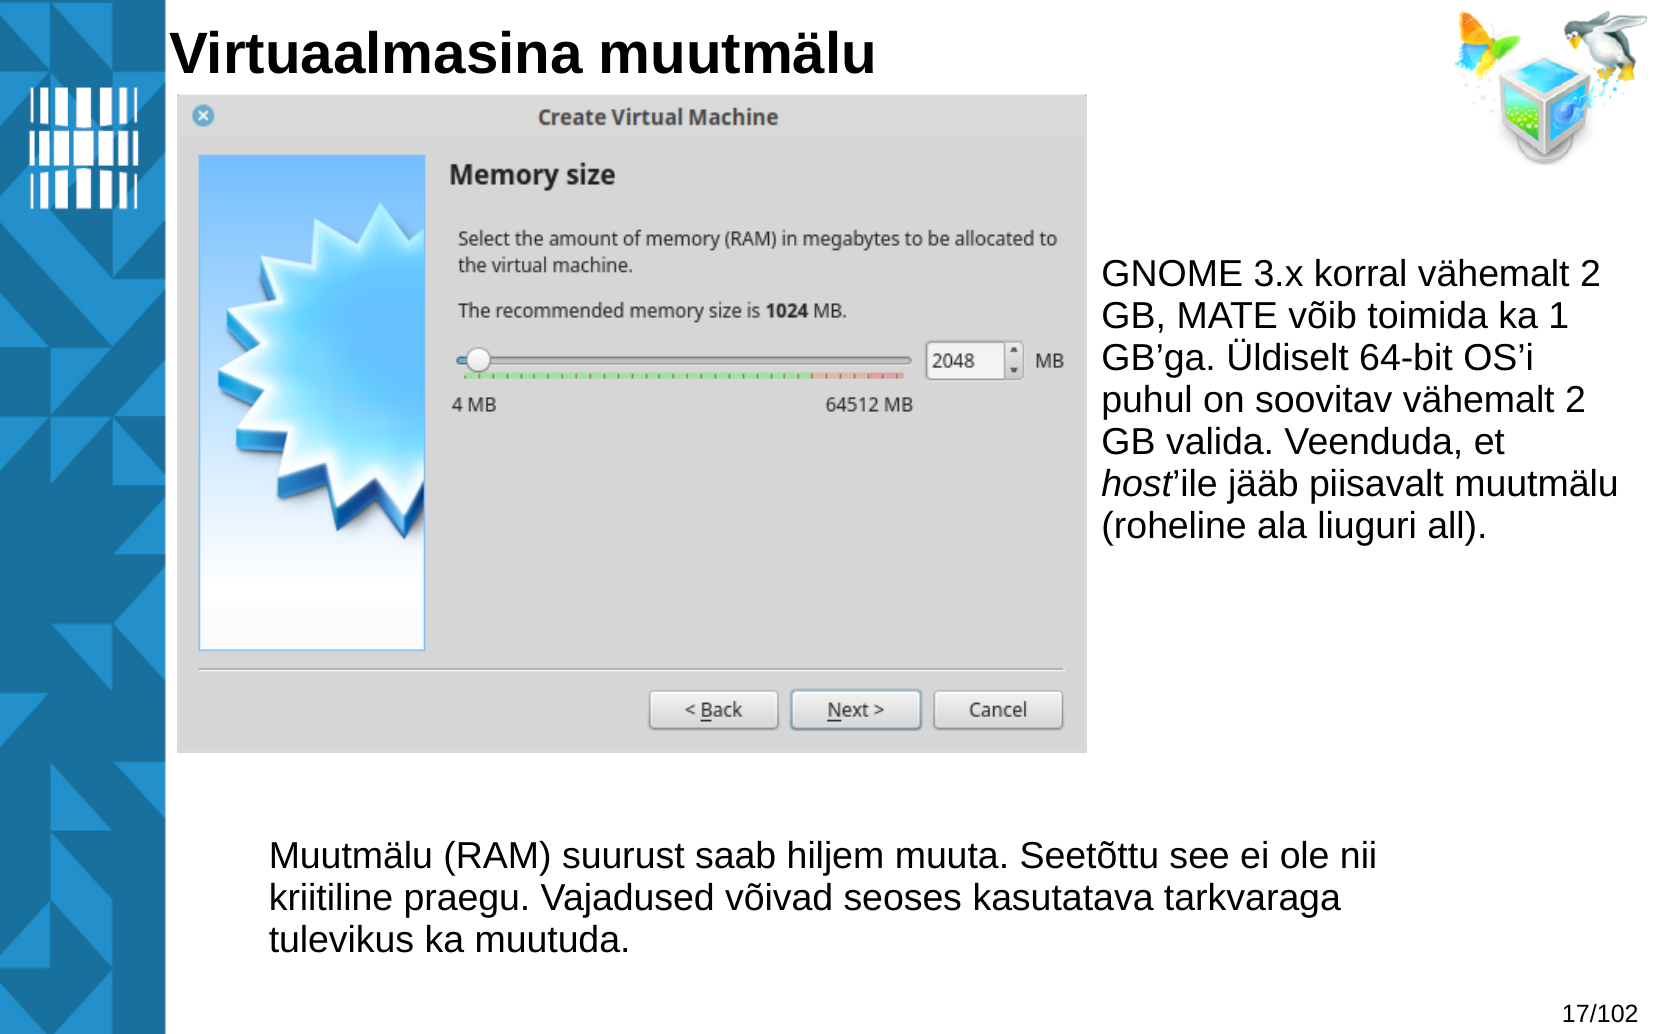

# Virtuaalmasina muutmälu
GNOME 3.x korral vähemalt 2 GB, MATE võib toimida ka 1 GB’ga. Üldiselt 64-bit OS’i puhul on soovitav vähemalt 2 GB valida. Veenduda, et host’ile jääb piisavalt muutmälu (roheline ala liuguri all).
Muutmälu (RAM) suurust saab hiljem muuta. Seetõttu see ei ole nii kriitiline praegu. Vajadused võivad seoses kasutatava tarkvaraga tulevikus ka muutuda.